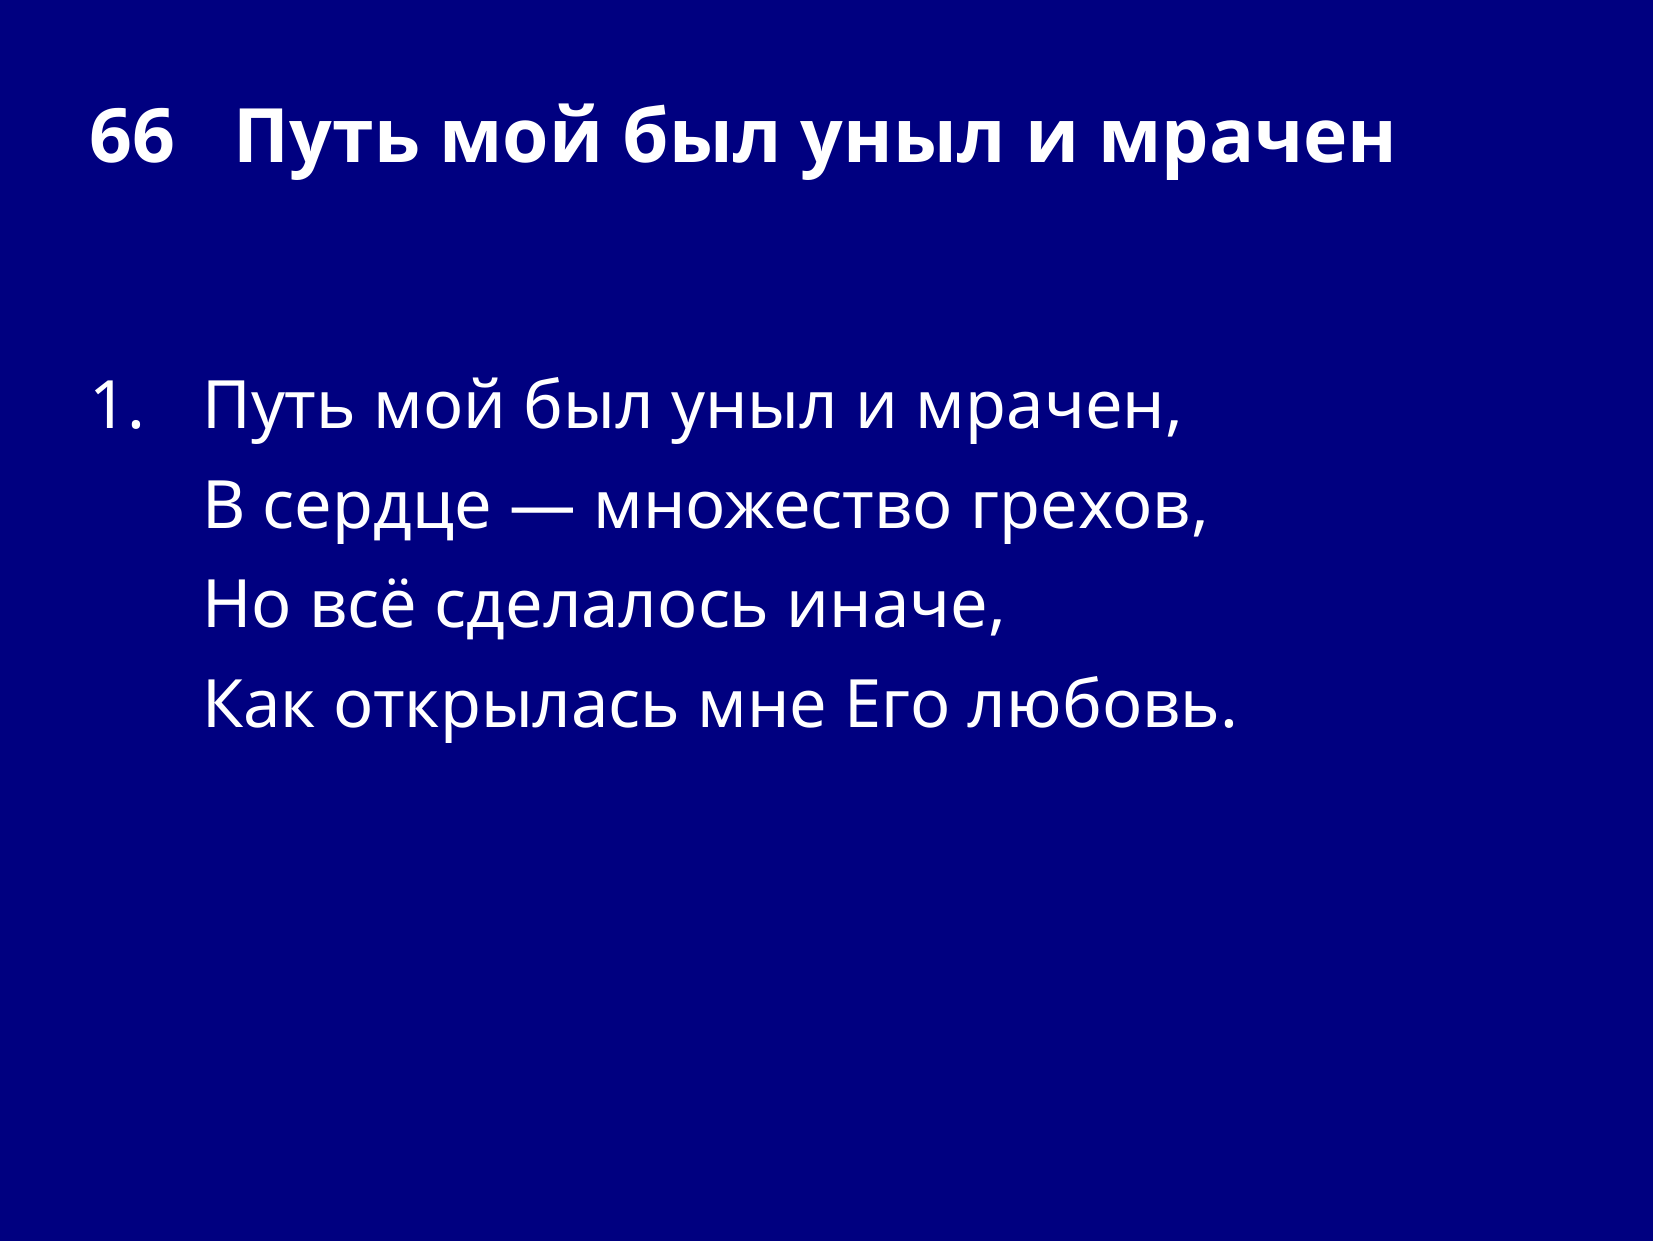

66 Путь мой был уныл и мрачен
1.	Путь мой был уныл и мрачен,
	В сердце — множество грехов,
	Но всё сделалось иначе,
	Как открылась мне Его любовь.